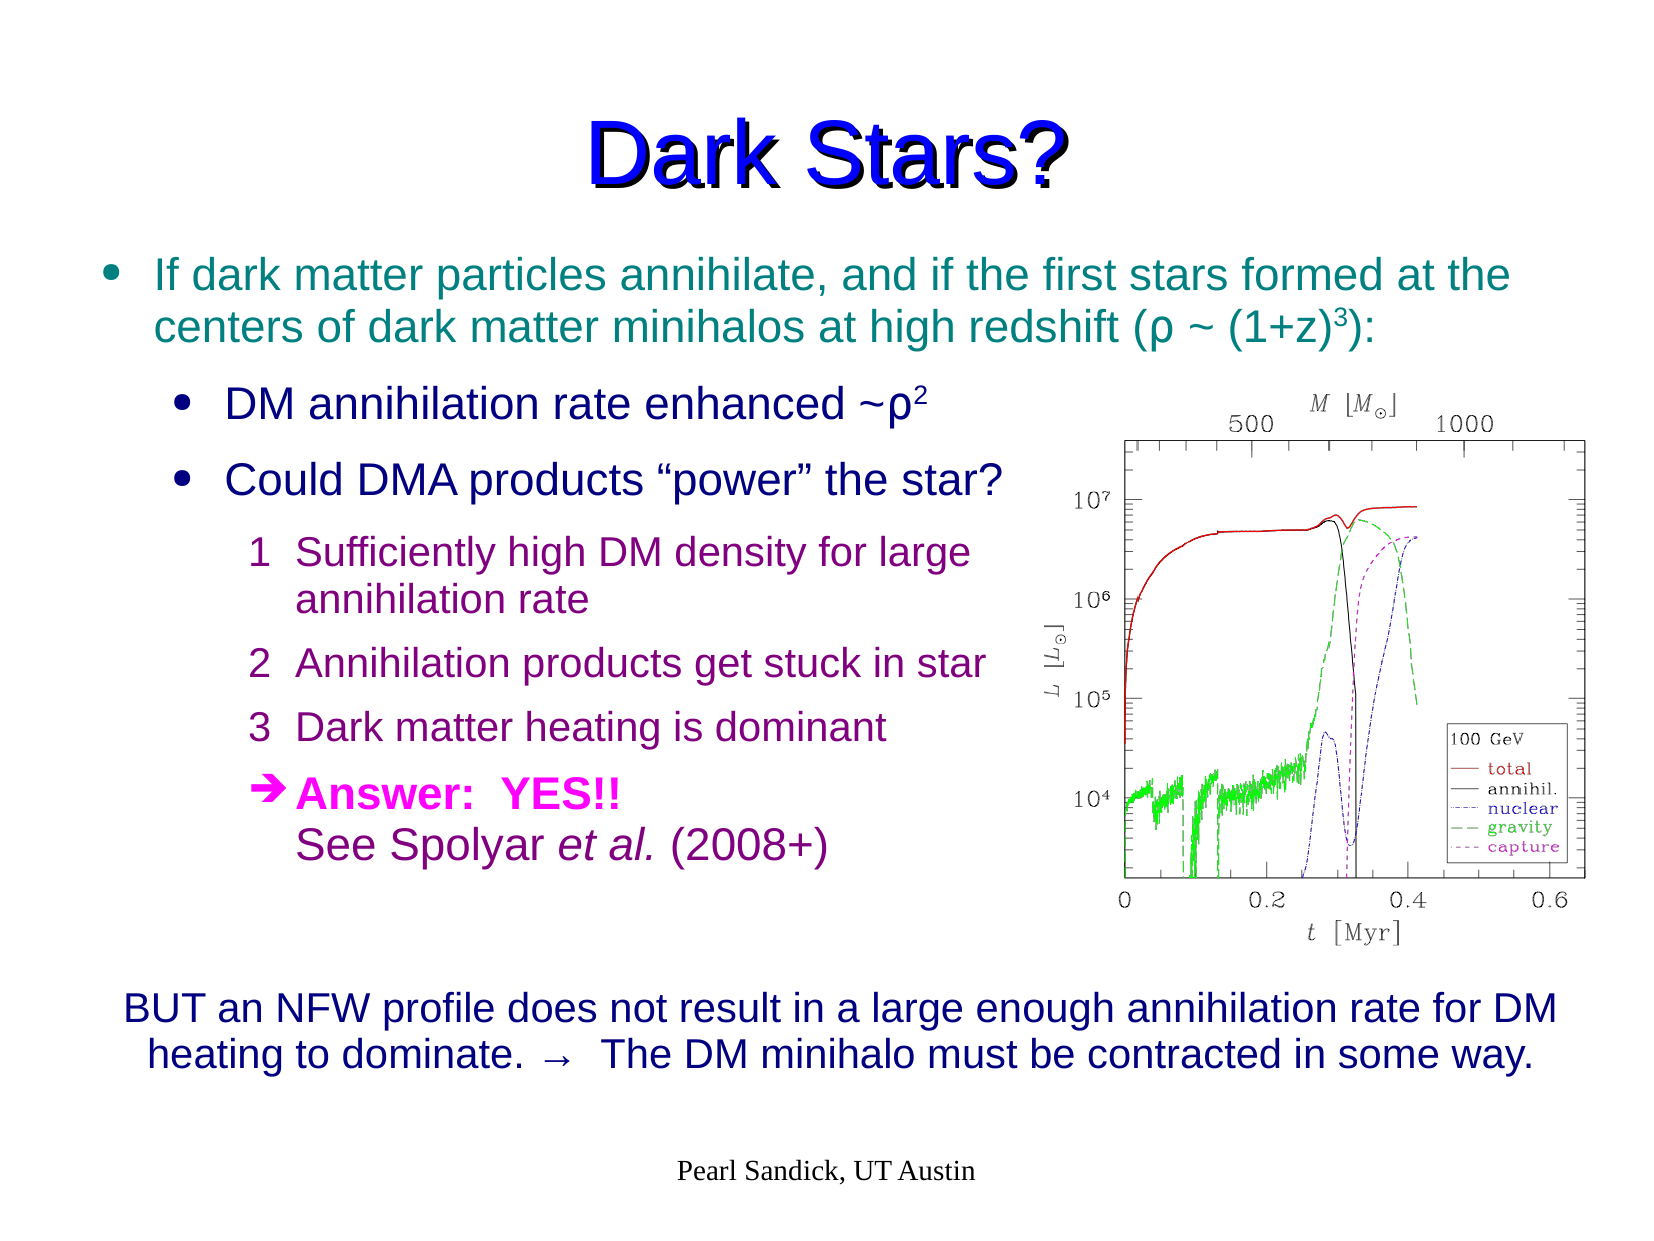

# Dark Stars?
If dark matter particles annihilate, and if the first stars formed at the centers of dark matter minihalos at high redshift (ρ ~ (1+z)3):
DM annihilation rate enhanced ~ρ2
Could DMA products “power” the star?
Sufficiently high DM density for large annihilation rate
Annihilation products get stuck in star
Dark matter heating is dominant
Answer: YES!! See Spolyar et al. (2008+)
BUT an NFW profile does not result in a large enough annihilation rate for DM heating to dominate. → The DM minihalo must be contracted in some way.
Pearl Sandick, UT Austin